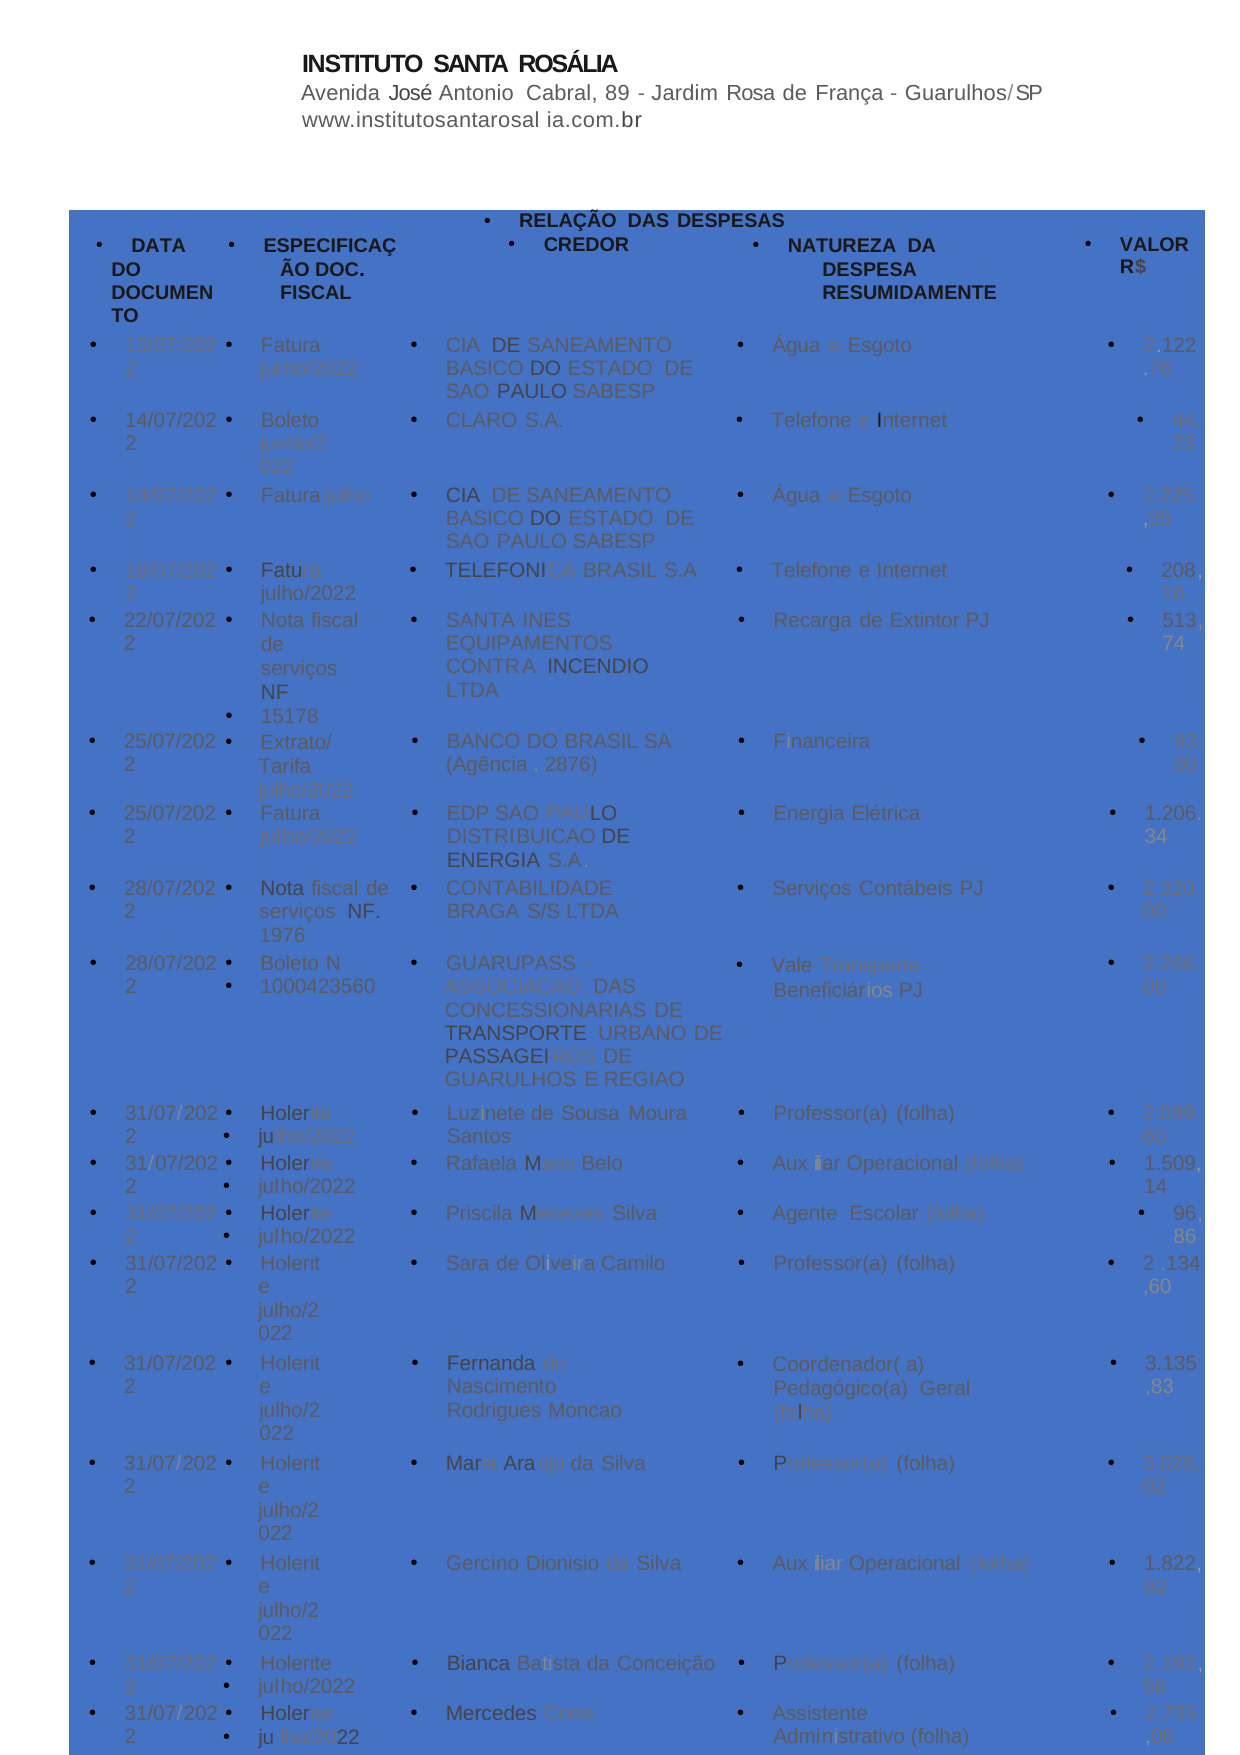

INSTITUTO SANTA ROSÁLIA
Avenida José Antonio Cabral, 89 - Jardim Rosa de França - Guarulhos/SP www.institutosantarosal ia.com.br
| RELAÇÃO DAS DESPESAS | | | | |
| --- | --- | --- | --- | --- |
| DATA DO DOCUMENTO | ESPECIFICAÇÃO DOC. FISCAL | CREDOR | NATUREZA DA DESPESA RESUMIDAMENTE | VALOR R$ |
| 13/07/2022 | Fatura julho/2022 | CIA DE SANEAMENTO BASICO DO ESTADO DE SAO PAULO SABESP | Água e Esgoto | 2.122 .76 |
| 14/07/2022 | Boleto junho/2022 | CLARO S.A. | Telefone e Internet | 44,23 |
| 14/07/2022 | Fatura julho | CIA DE SANEAMENTO BASICO DO ESTADO DE SAO PAULO SABESP | Água e Esgoto | 2.225 ,35 |
| 19/07/2022 | Fatura julho/2022 | TELEFONICA BRASIL S.A | Telefone e Internet | 208,10 |
| 22/07/2022 | Nota fiscal de serviços NF 15178 | SANTA INES EQUIPAMENTOS CONTRA INCENDIO LTDA | Recarga de Extintor PJ | 513,74 |
| 25/07/2022 | Extrato/Tarifa julho/2022 | BANCO DO BRASIL SA (Agência . 2876) | Financeira | 93,00 |
| 25/07/2022 | Fatura julho/2022 | EDP SAO PAULO DISTRIBUICAO DE ENERGIA S.A. | Energia Elétrica | 1.206.34 |
| 28/07/2022 | Nota fiscal de serviços NF. 1976 | CONTABILIDADE BRAGA S/S LTDA | Serviços Contábeis PJ | 2.320,00 |
| 28/07/2022 | Boleto N 1000423560 | GUARUPASS - ASSOCIACAO DAS CONCESSIONARIAS DE TRANSPORTE URBANO DE PASSAGEIROS DE GUARULHOS E REGIAO | Vale Transporte Beneficiários PJ | 2.266.00 |
| 31/07/2022 | Holerite julho/2022 | Luzinete de Sousa Moura Santos | Professor(a) (folha) | 2.089,60 |
| 31/07/2022 | Holerite julho/2022 | Rafaela Maris Belo | Aux iliar Operacional (folha) | 1.509,14 |
| 31/07/2022 | Holerite julho/2022 | Priscila Menezes Silva | Agente Escolar (folha) | 96,86 |
| 31/07/2022 | Holerite julho/2022 | Sara de Oliveira Camilo | Professor(a) (folha) | 2 .134,60 |
| 31/07/2022 | Holerite julho/2022 | Fernanda do Nascimento Rodrigues Moncao | Coordenador( a) Pedagógico(a) Geral (folha) | 3.135 ,83 |
| 31/07/2022 | Holerite julho/2022 | Maria Araújo da Silva | Professor(a) (folha) | 3.028,02 |
| 31/07/2022 | Holerite julho/2022 | Gercino Dionisio da Silva | Aux iliar Operacional (folha) | 1.822,92 |
| 31/07/2022 | Holerite julho/2022 | Bianca Batista da Conceição | Professor(a) (folha) | 2.192,58 |
| 31/07/2022 | Holerite ju lho/2022 | Mercedes Corte | Assistente Administrativo (folha) | 2.735 ,08 |
| 31/07/2022 | Holerite julho/2022 | Valdemira Santana dos Santos Paiva | Professor(a) (folha) | 2 .192,58 |
| 31/07/2022 | Holerite julho/2022 | Camila Antunes Freitas | Professor(a) (folha) | 2 255,62 |